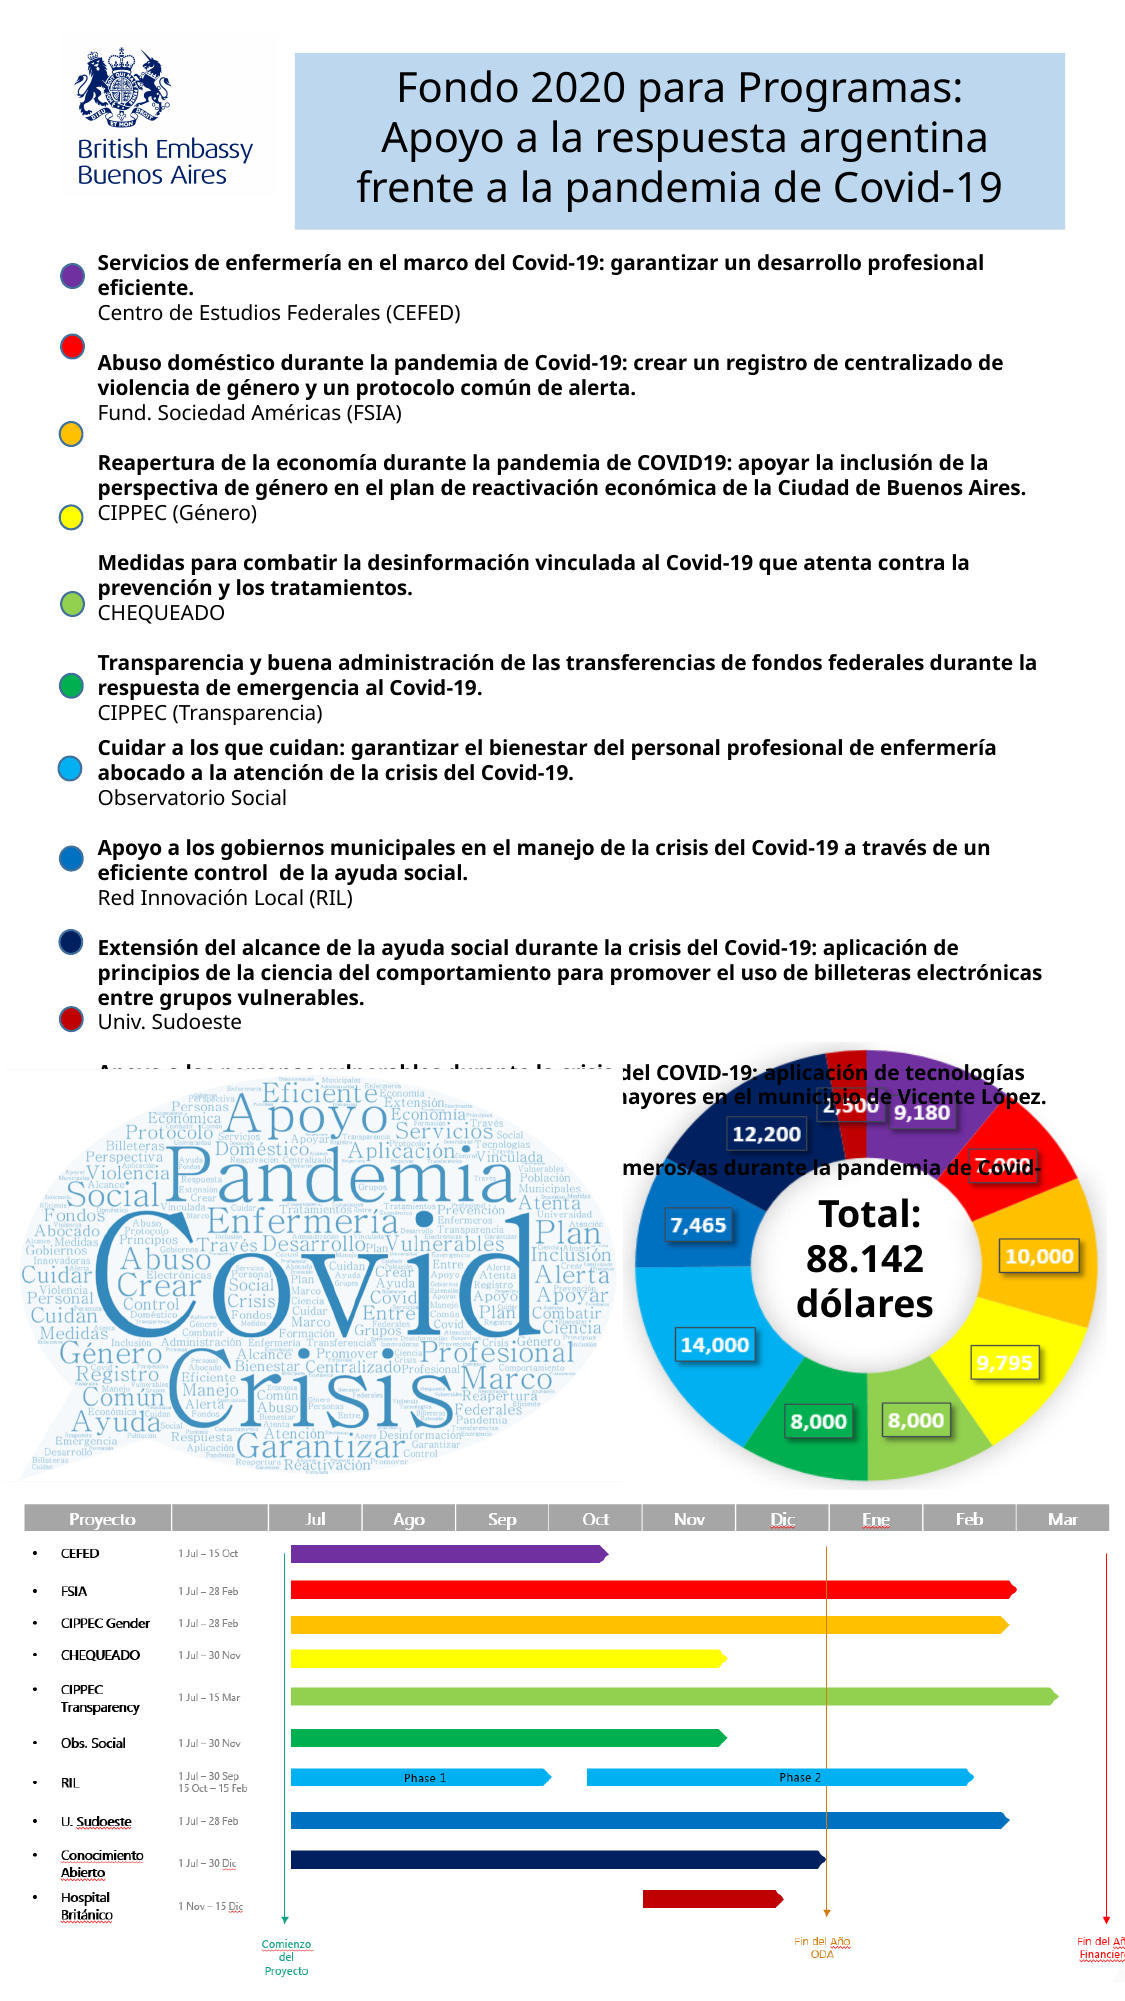

Fondo 2020 para Programas:
 Apoyo a la respuesta argentina frente a la pandemia de Covid-19
Servicios de enfermería en el marco del Covid-19: garantizar un desarrollo profesional eficiente.
Centro de Estudios Federales (CEFED)
Abuso doméstico durante la pandemia de Covid-19: crear un registro de centralizado de violencia de género y un protocolo común de alerta.
Fund. Sociedad Américas (FSIA)
Reapertura de la economía durante la pandemia de COVID19: apoyar la inclusión de la perspectiva de género en el plan de reactivación económica de la Ciudad de Buenos Aires.
CIPPEC (Género)
Medidas para combatir la desinformación vinculada al Covid-19 que atenta contra la prevención y los tratamientos.
CHEQUEADO
Transparencia y buena administración de las transferencias de fondos federales durante la respuesta de emergencia al Covid-19.
CIPPEC (Transparencia)
Cuidar a los que cuidan: garantizar el bienestar del personal profesional de enfermería abocado a la atención de la crisis del Covid-19.
Observatorio Social
Apoyo a los gobiernos municipales en el manejo de la crisis del Covid-19 a través de un eficiente control de la ayuda social.
Red Innovación Local (RIL)
Extensión del alcance de la ayuda social durante la crisis del Covid-19: aplicación de principios de la ciencia del comportamiento para promover el uso de billeteras electrónicas entre grupos vulnerables.
Univ. Sudoeste
Apoyo a las personas vulnerables durante la crisis del COVID-19: aplicación de tecnologías innovadoras en apoyo de la población de adultos mayores en el municipio de Vicente López.
Conocimiento Abierto
El papel de la universidad en la formación de enfermeros/as durante la pandemia de Covid-19.
Hospital Británico
 Total: 88.142 dólares